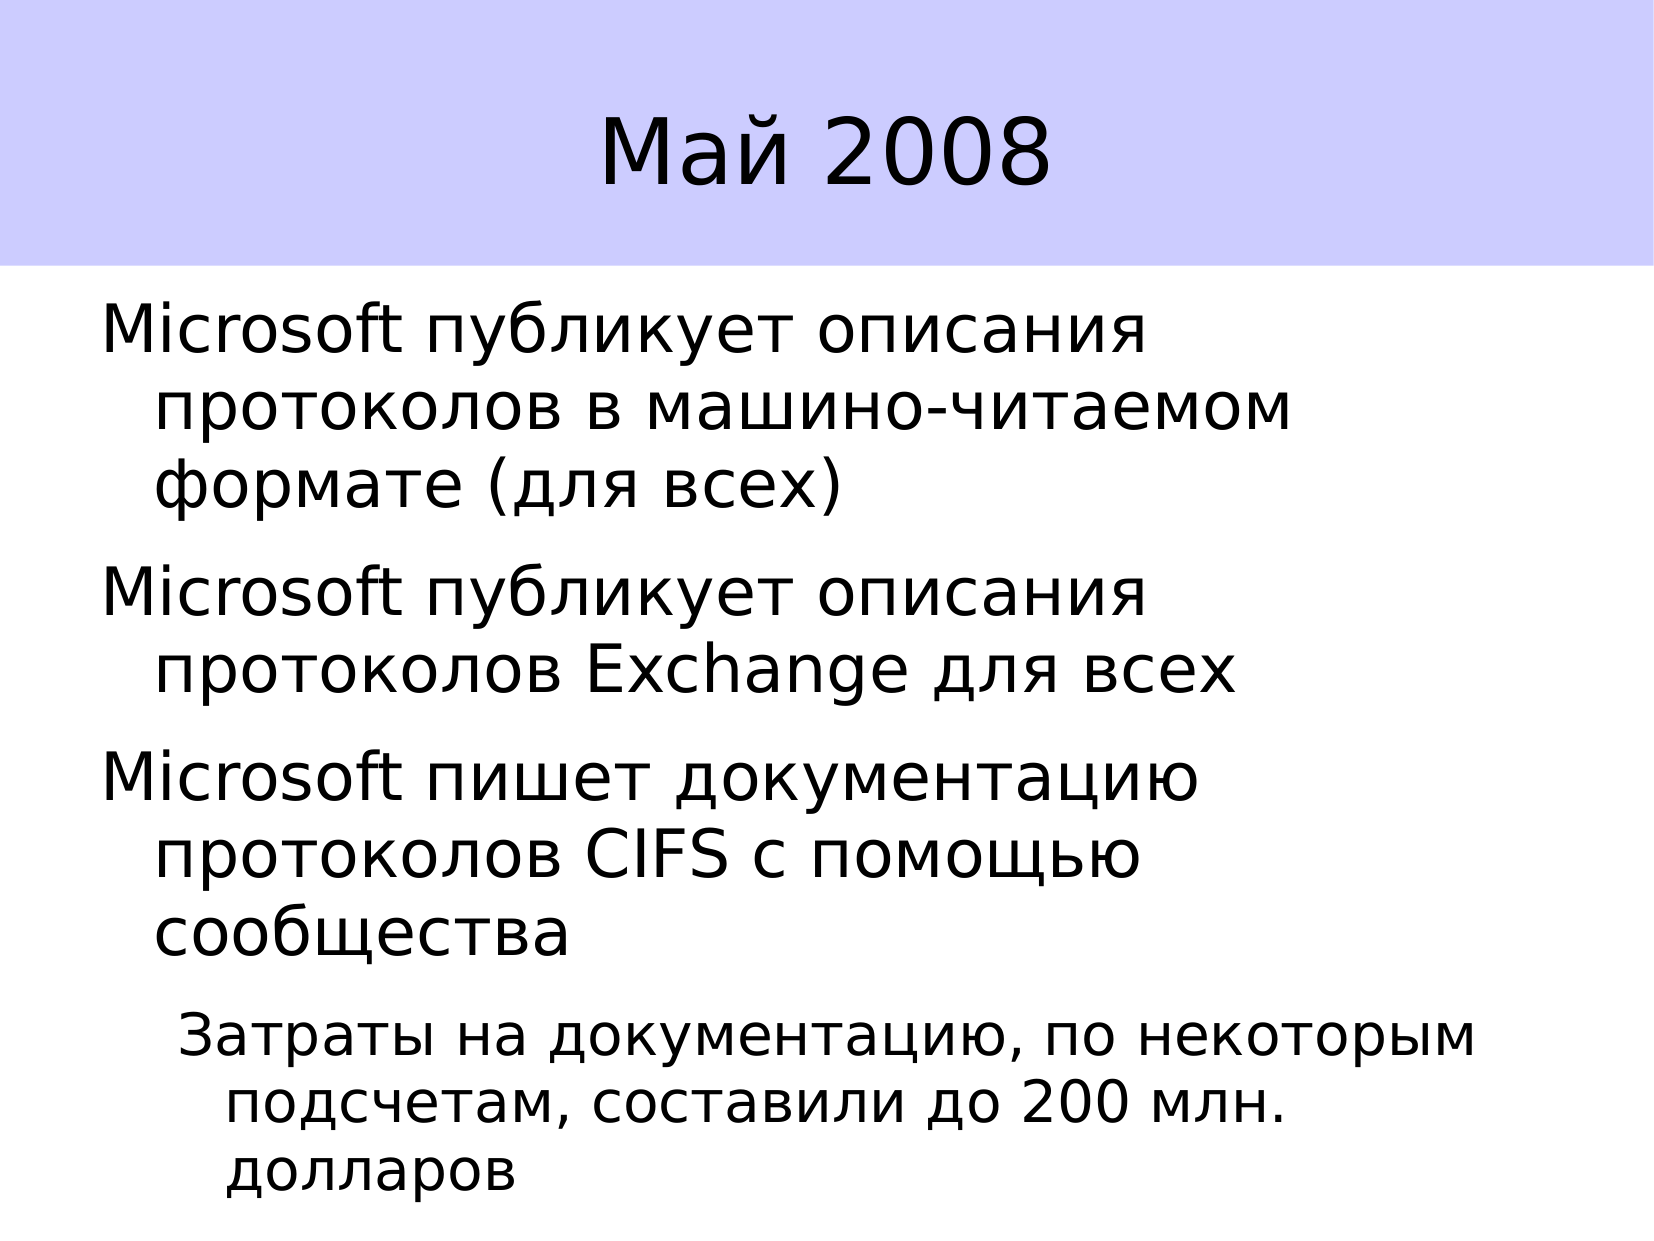

# Май 2008
Microsoft публикует описания протоколов в машино-читаемом формате (для всех)
Microsoft публикует описания протоколов Exchange для всех
Microsoft пишет документацию протоколов CIFS с помощью сообщества
Затраты на документацию, по некоторым подсчетам, составили до 200 млн. долларов